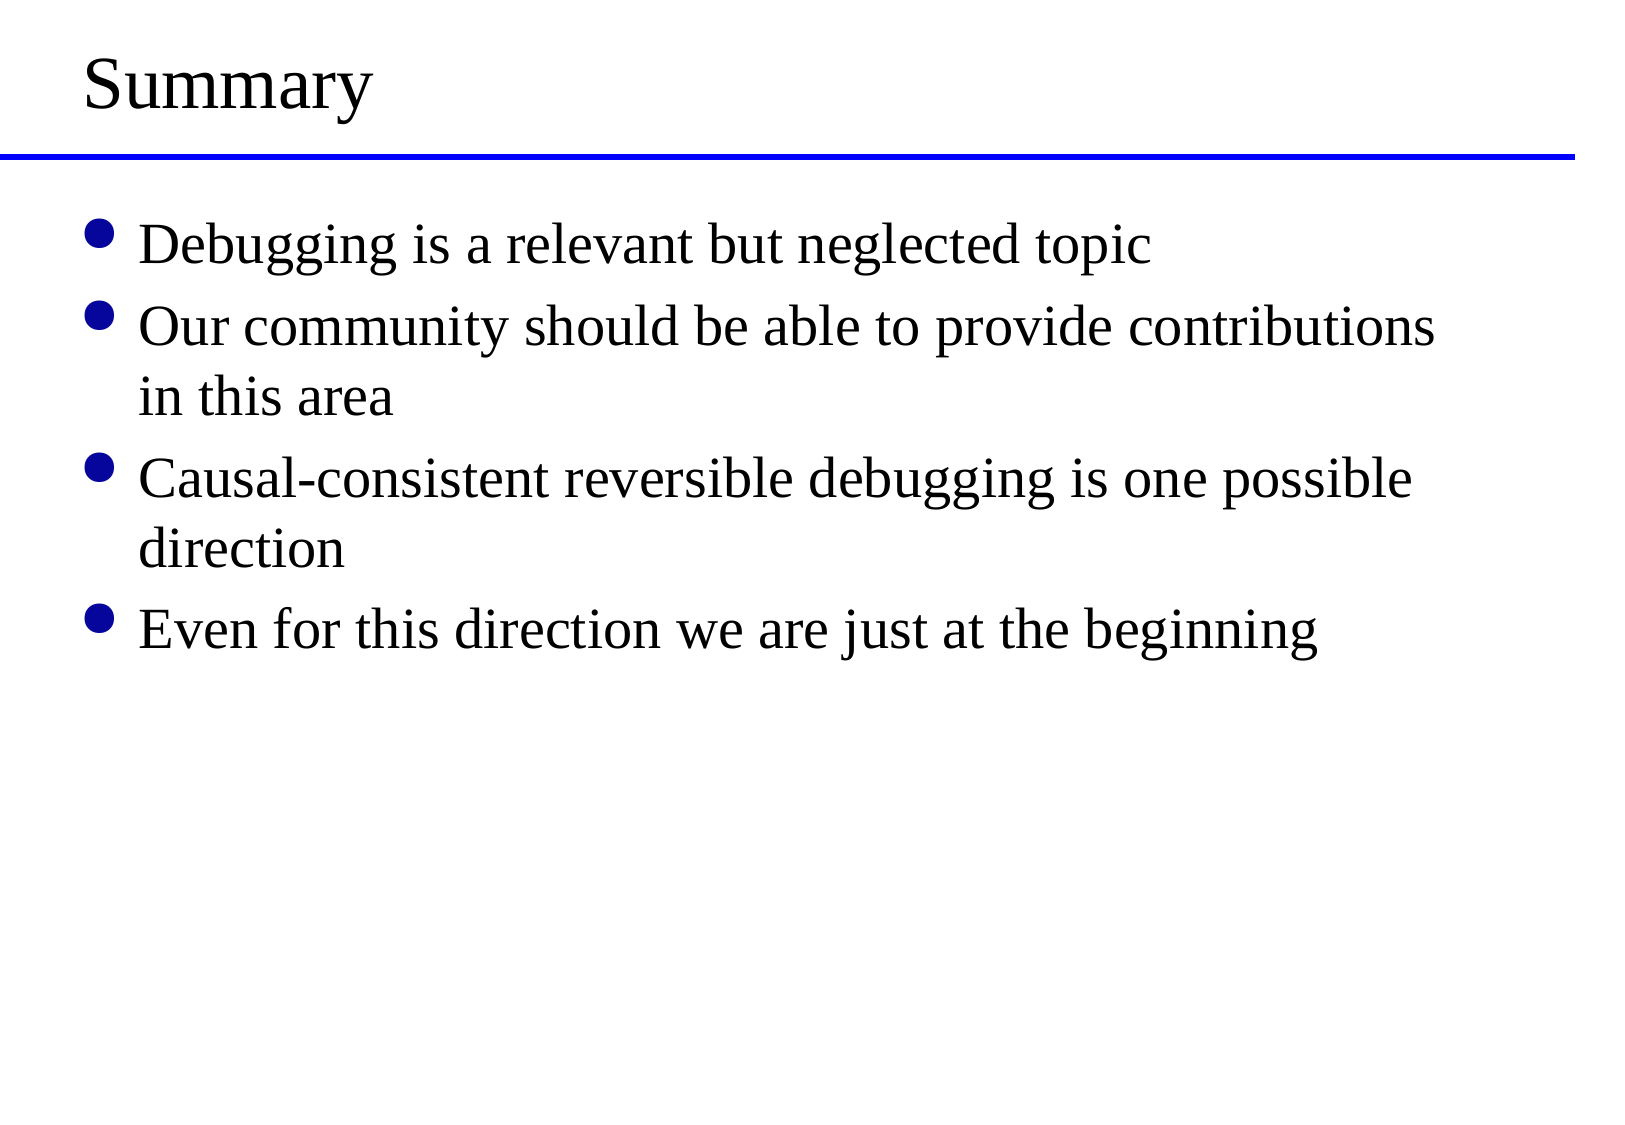

# Summary
Debugging is a relevant but neglected topic
Our community should be able to provide contributions in this area
Causal-consistent reversible debugging is one possible direction
Even for this direction we are just at the beginning